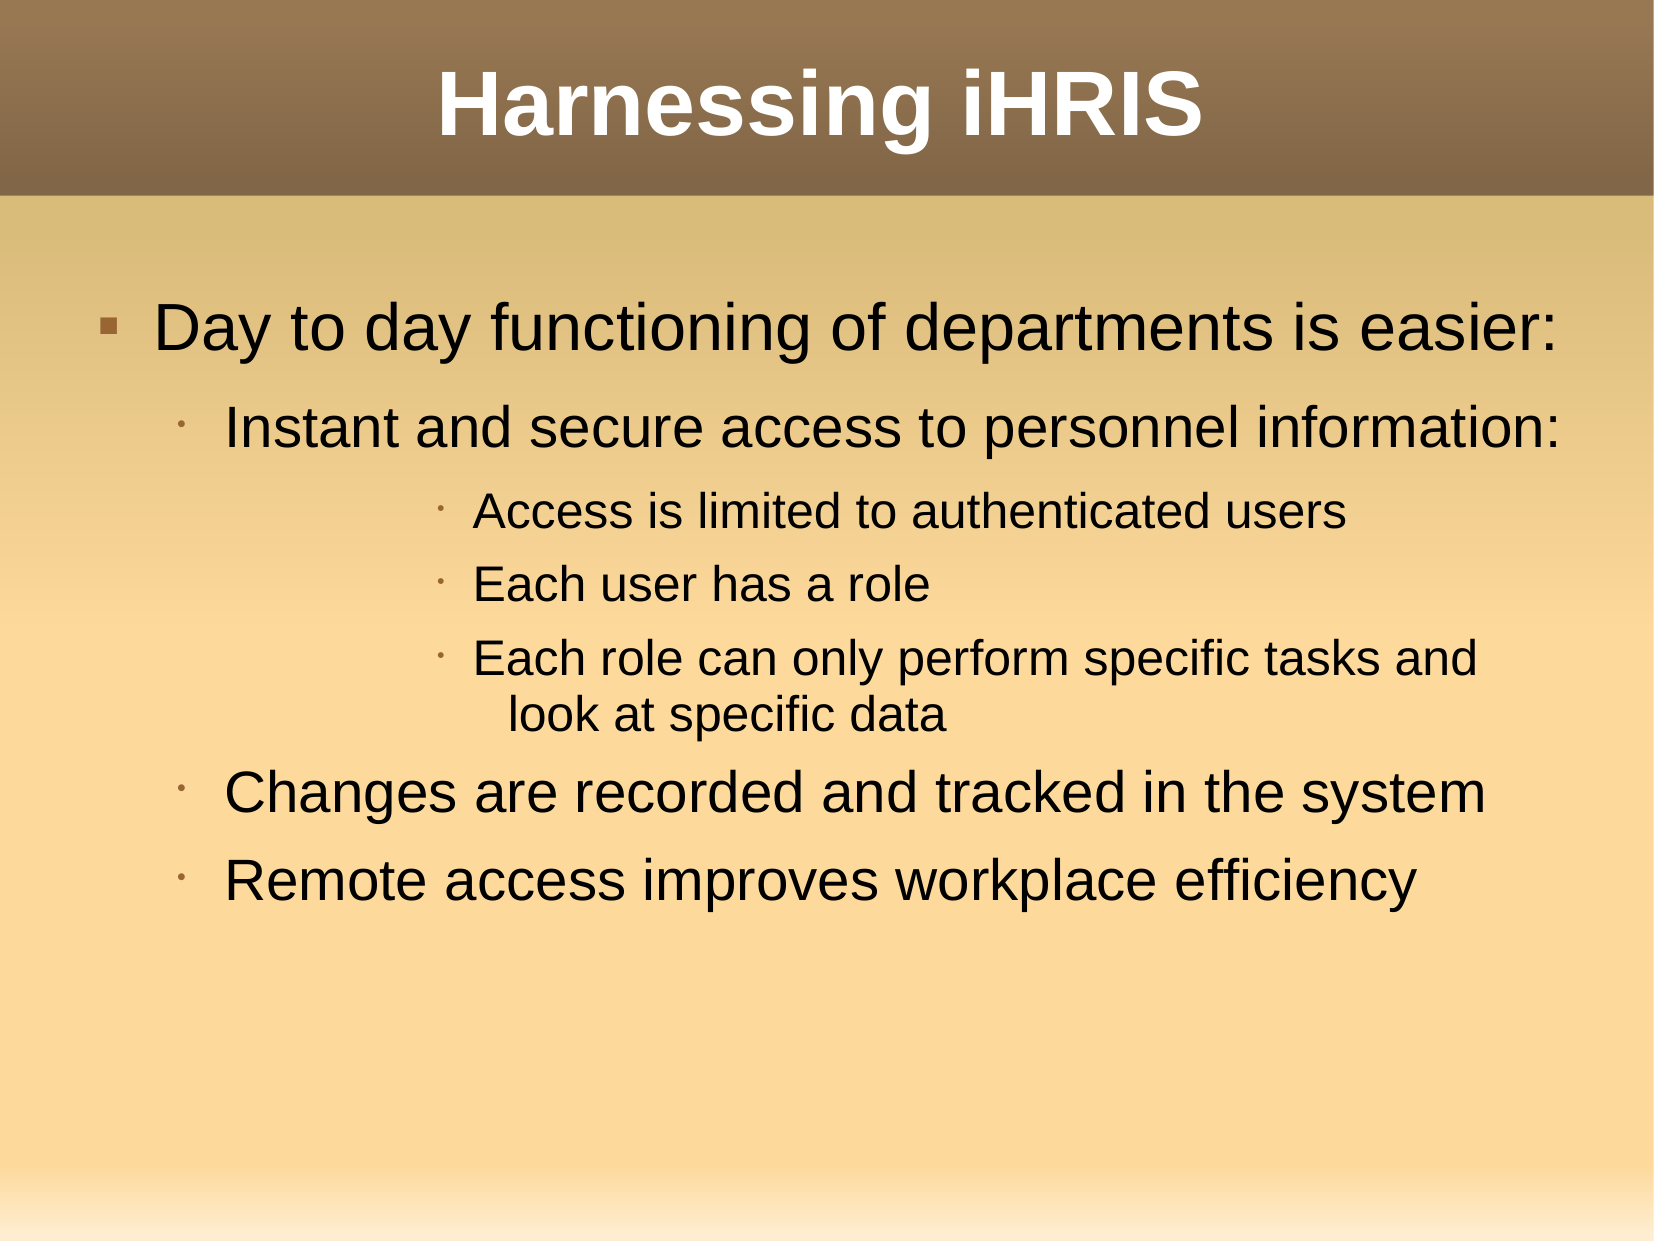

# Harnessing iHRIS
Day to day functioning of departments is easier:
Instant and secure access to personnel information:
Access is limited to authenticated users
Each user has a role
Each role can only perform specific tasks and look at specific data
Changes are recorded and tracked in the system
Remote access improves workplace efficiency